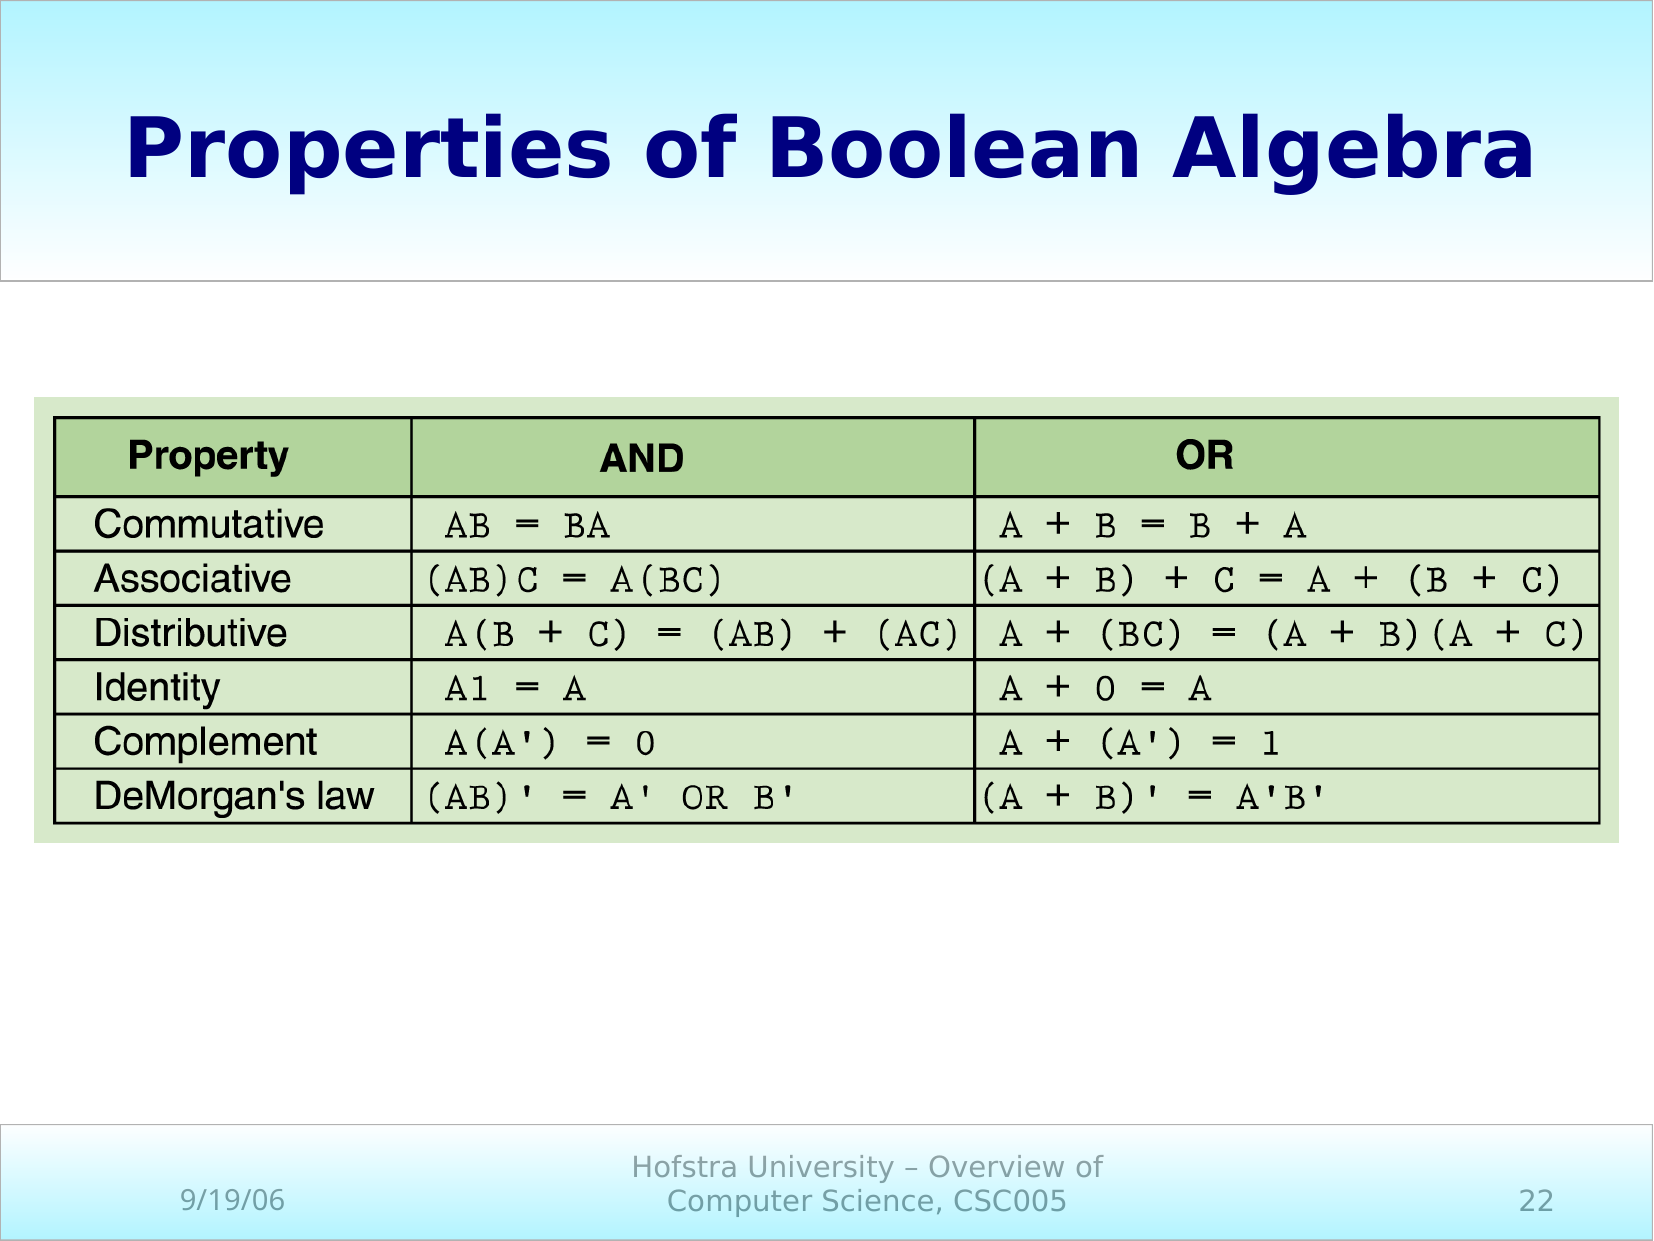

# Properties of Boolean Algebra
09/27/06
22